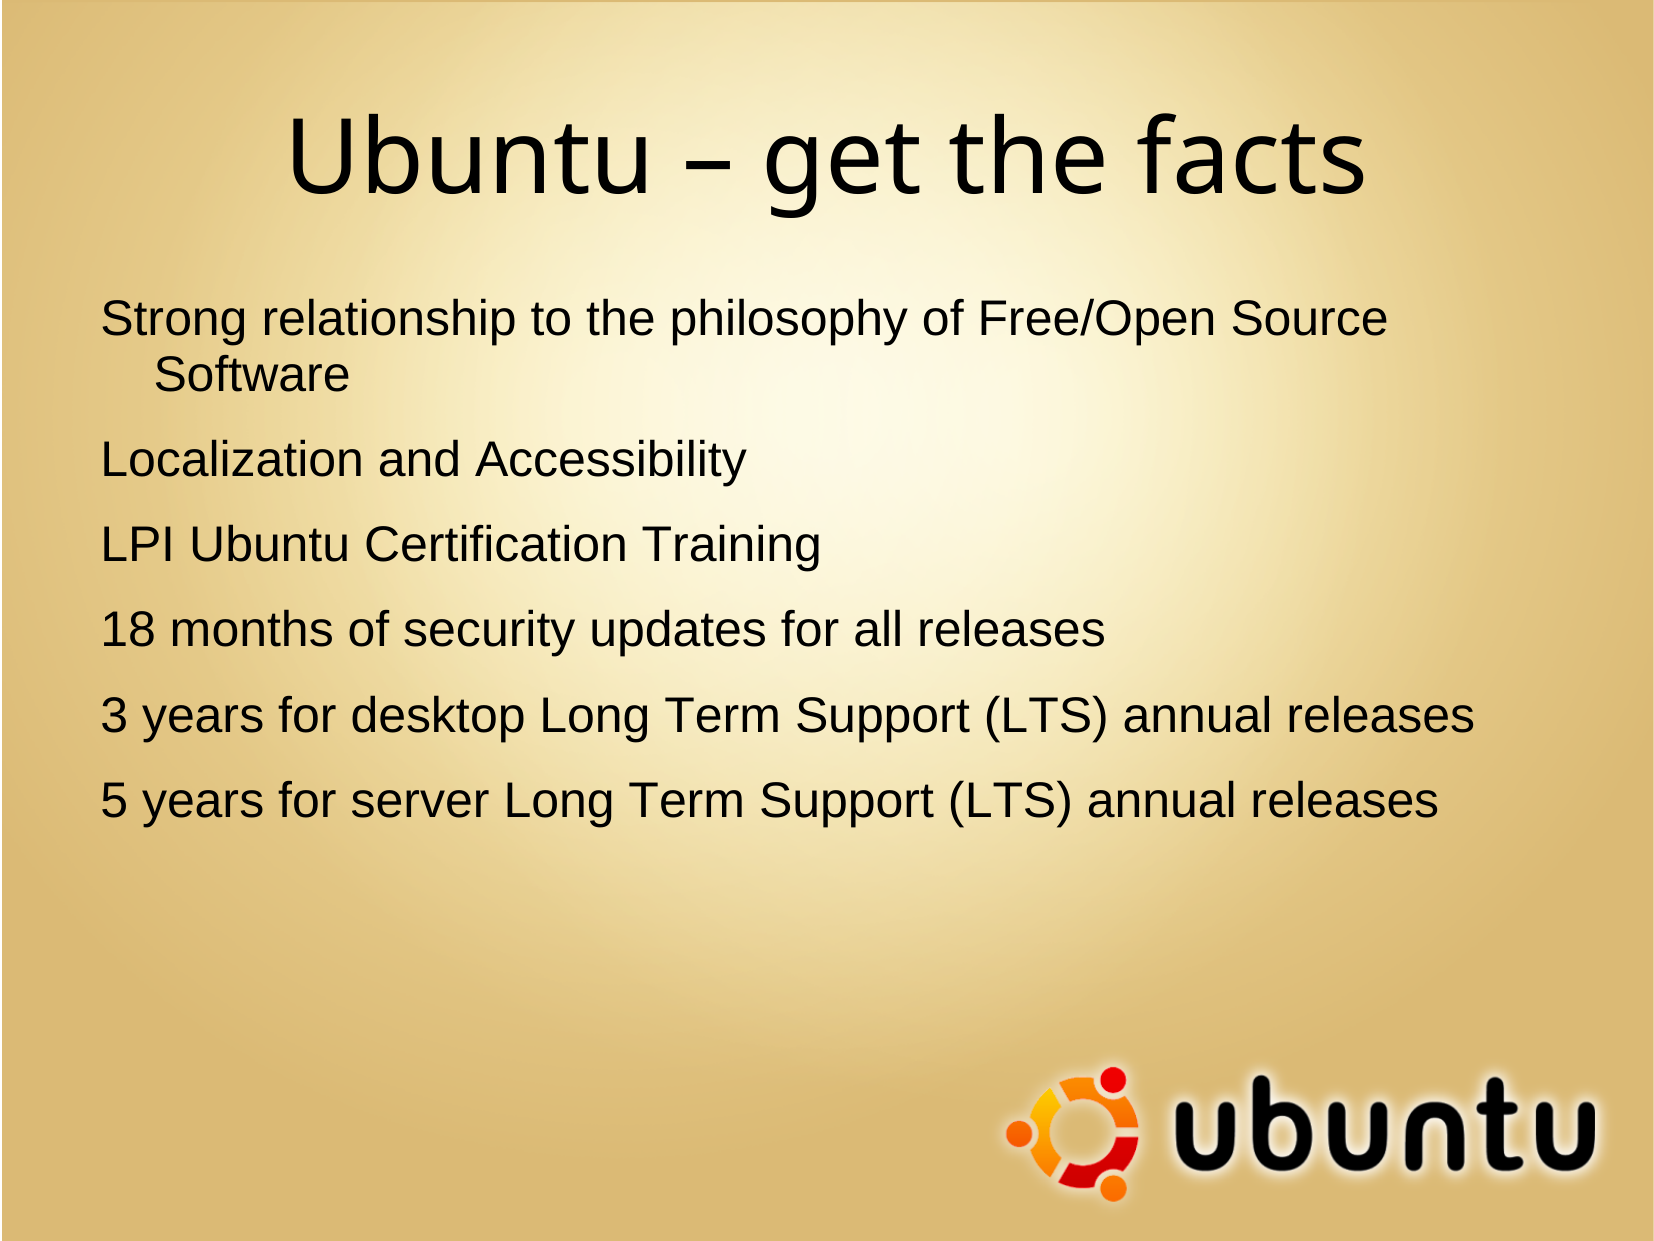

# Ubuntu – get the facts
Strong relationship to the philosophy of Free/Open Source Software
Localization and Accessibility
LPI Ubuntu Certification Training
18 months of security updates for all releases
3 years for desktop Long Term Support (LTS) annual releases
5 years for server Long Term Support (LTS) annual releases